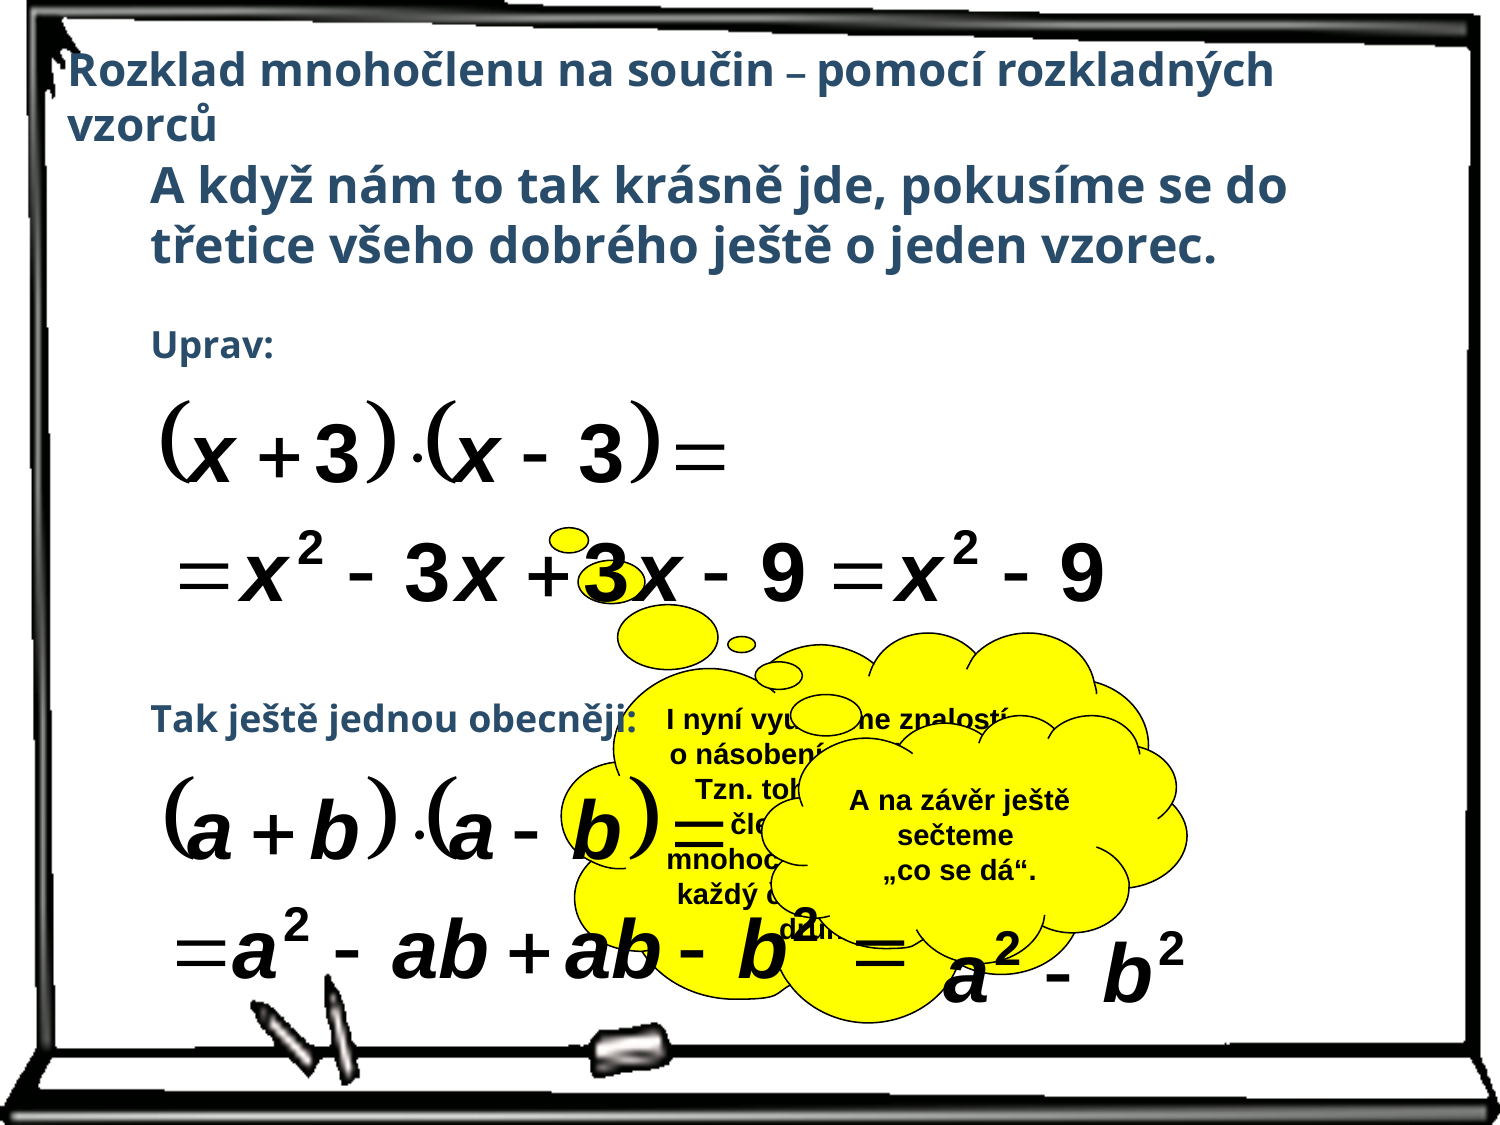

Rozklad mnohočlenu na součin – pomocí rozkladných vzorců
A když nám to tak krásně jde, pokusíme se do třetice všeho dobrého ještě o jeden vzorec.
Uprav:
I nyní využijeme znalostí
o násobení mnohočlenů. Tzn. toho, že každým členem jednoho mnohočlenu vynásobíme každý člen mnohočlenu druhého.
Tak ještě jednou obecněji:
A na závěr ještě sečteme
„co se dá“.